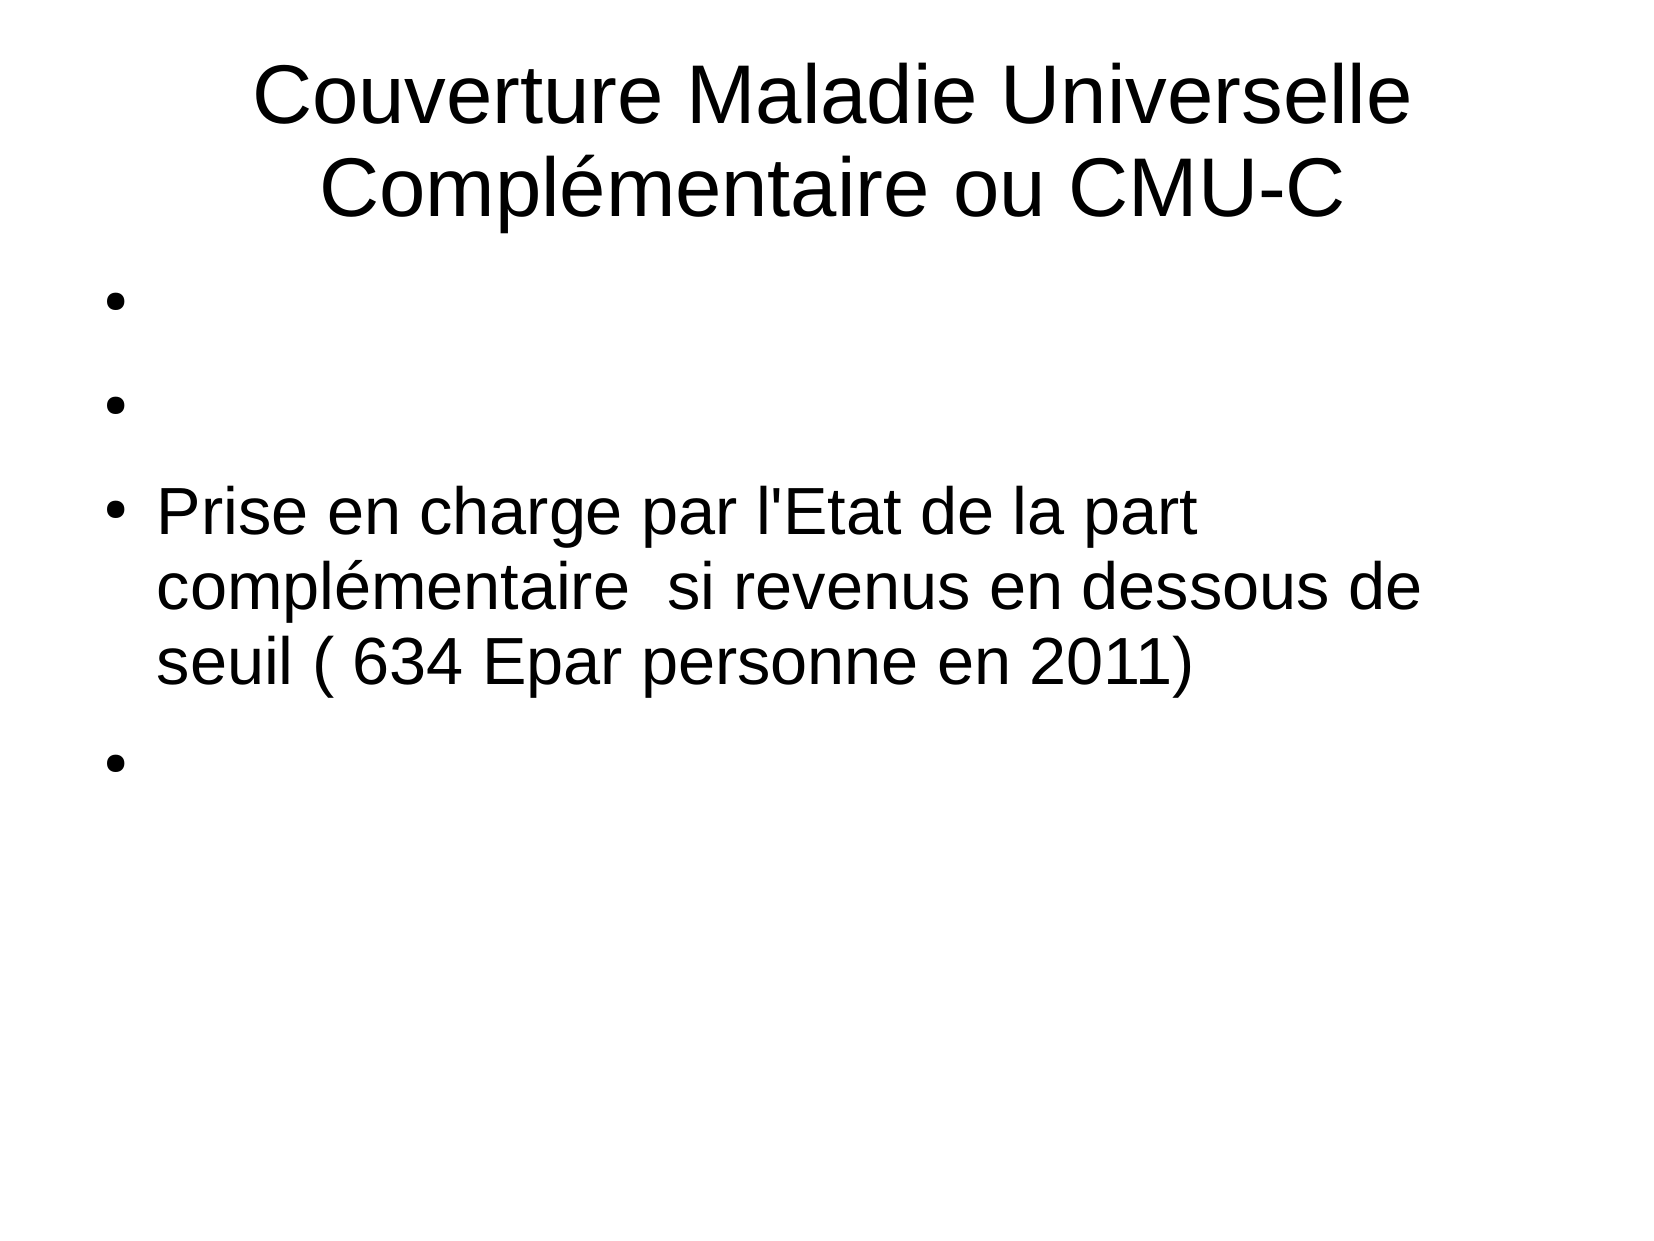

# Couverture Maladie Universelle Complémentaire ou CMU-C
Prise en charge par l'Etat de la part complémentaire si revenus en dessous de seuil ( 634 Epar personne en 2011)